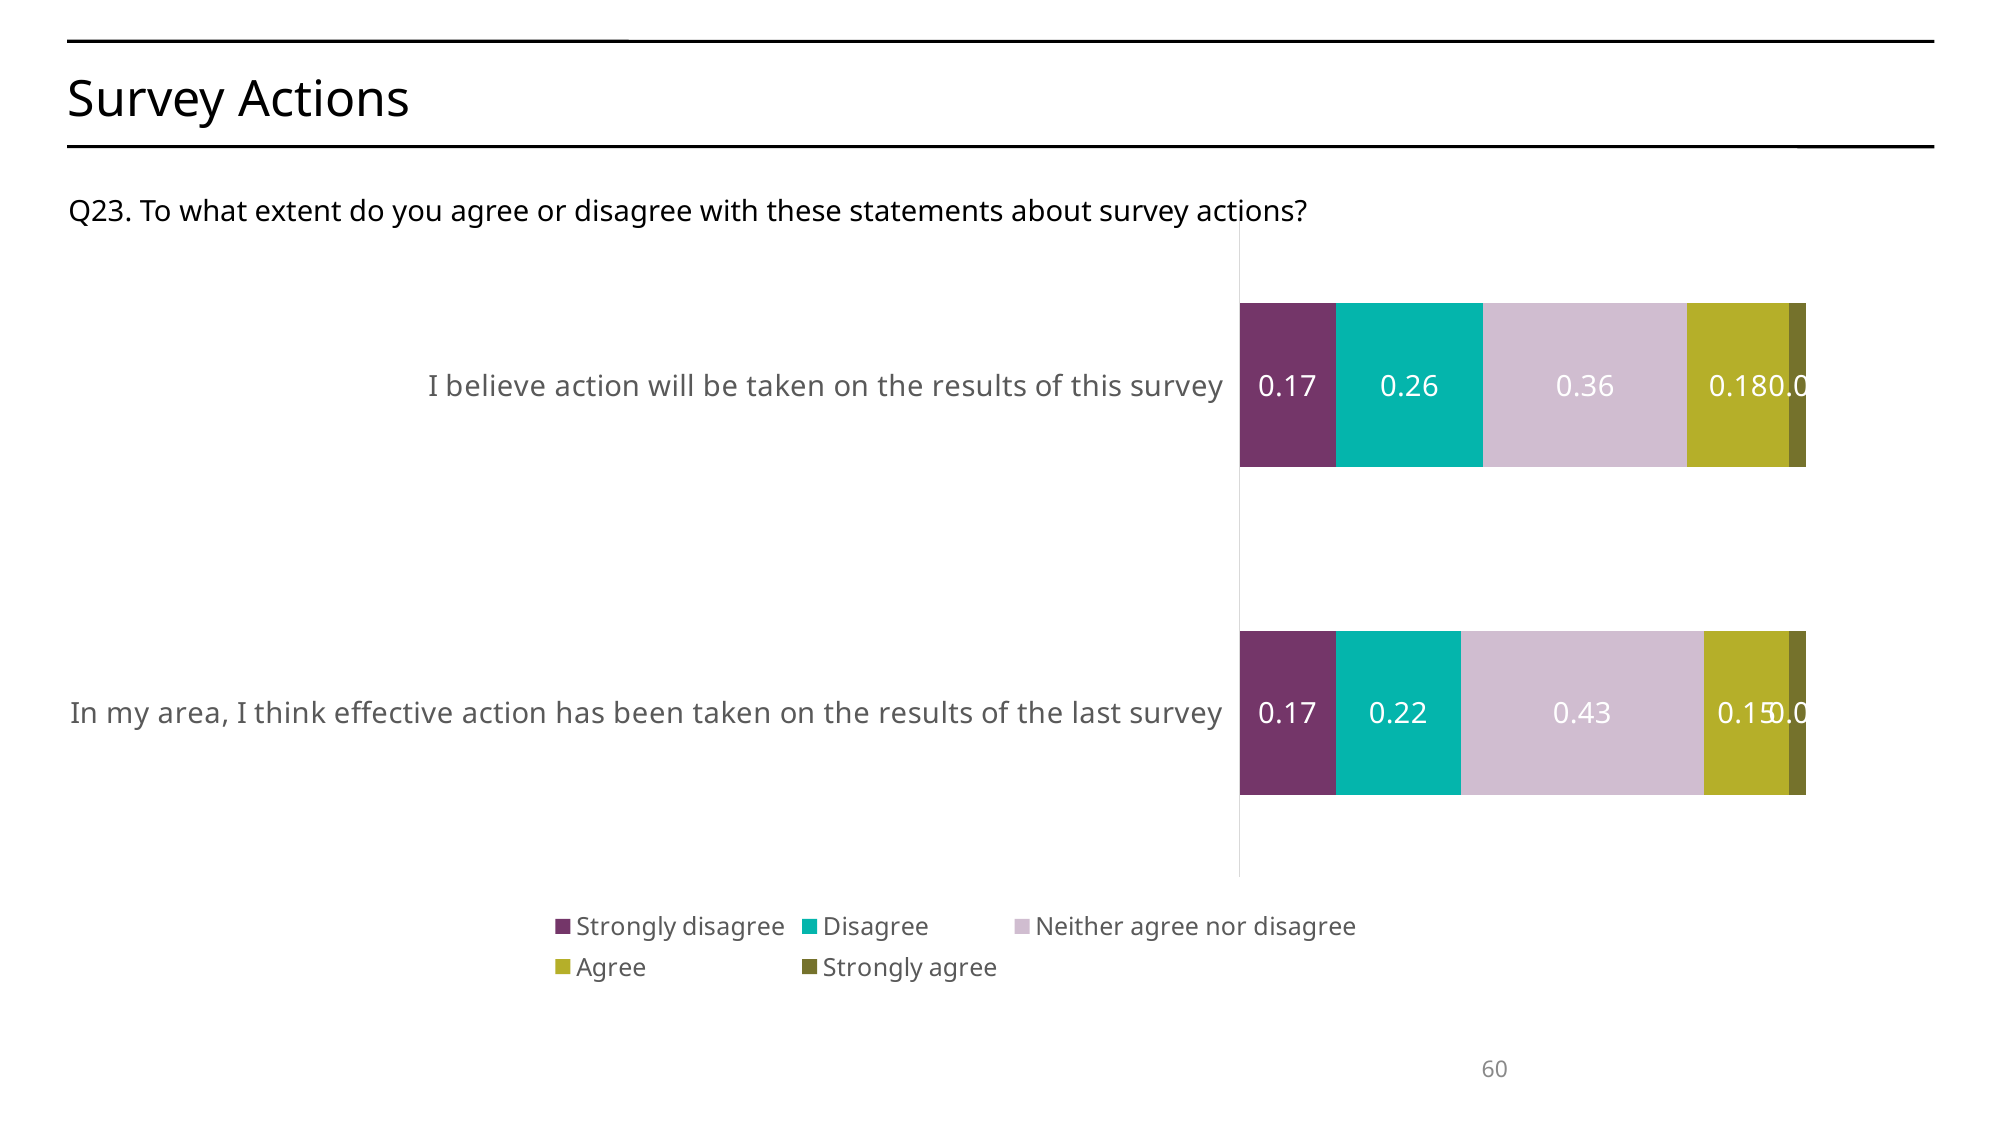

# Survey Actions
Q23. To what extent do you agree or disagree with these statements about survey actions?
### Chart
| Category | Strongly disagree | Disagree | Neither agree nor disagree | Agree | Strongly agree |
|---|---|---|---|---|---|
| I believe action will be taken on the results of this survey | 0.17 | 0.26 | 0.36 | 0.18 | 0.03 |
| In my area, I think effective action has been taken on the results of the last survey | 0.17 | 0.22 | 0.43 | 0.15 | 0.03 |